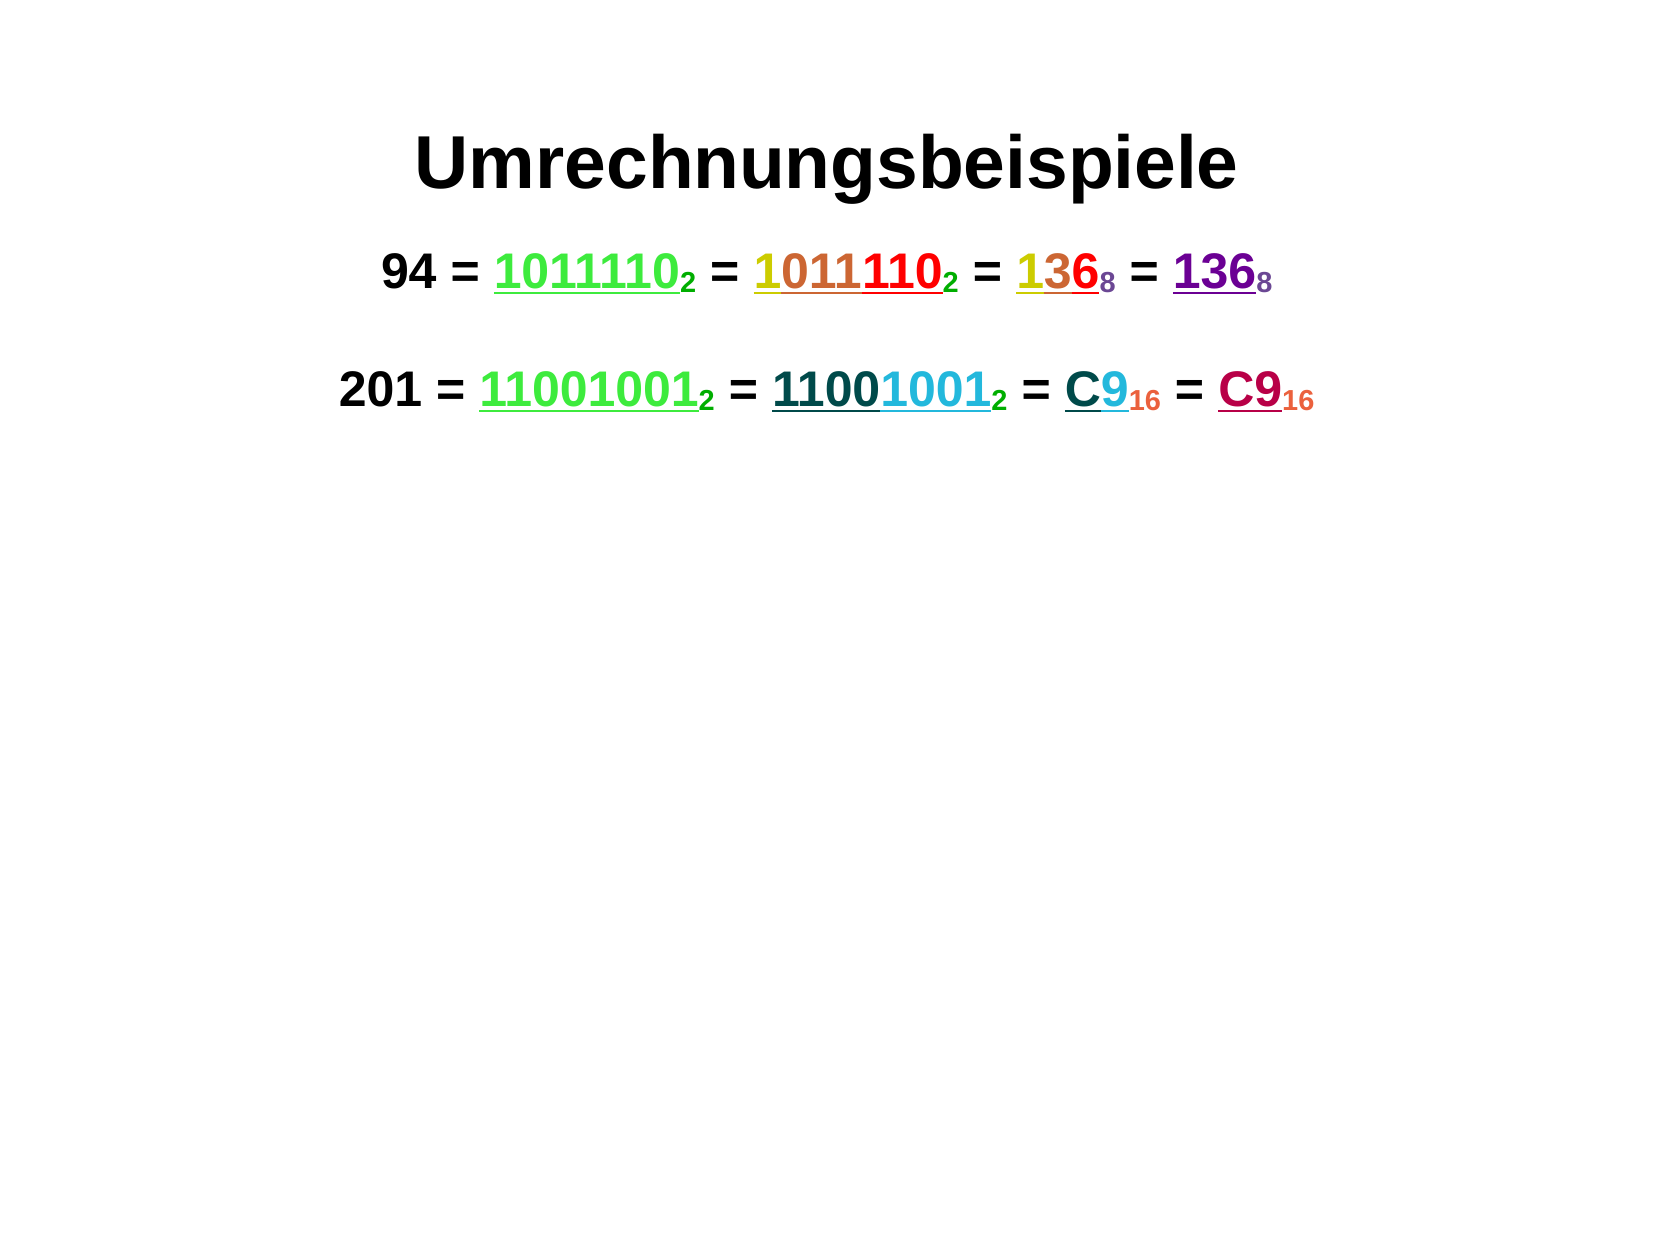

# Umrechnungsbeispiele
94 = 10111102 = 10111102 = 1368 = 1368
201 = 110010012 = 110010012 = C916 = C916